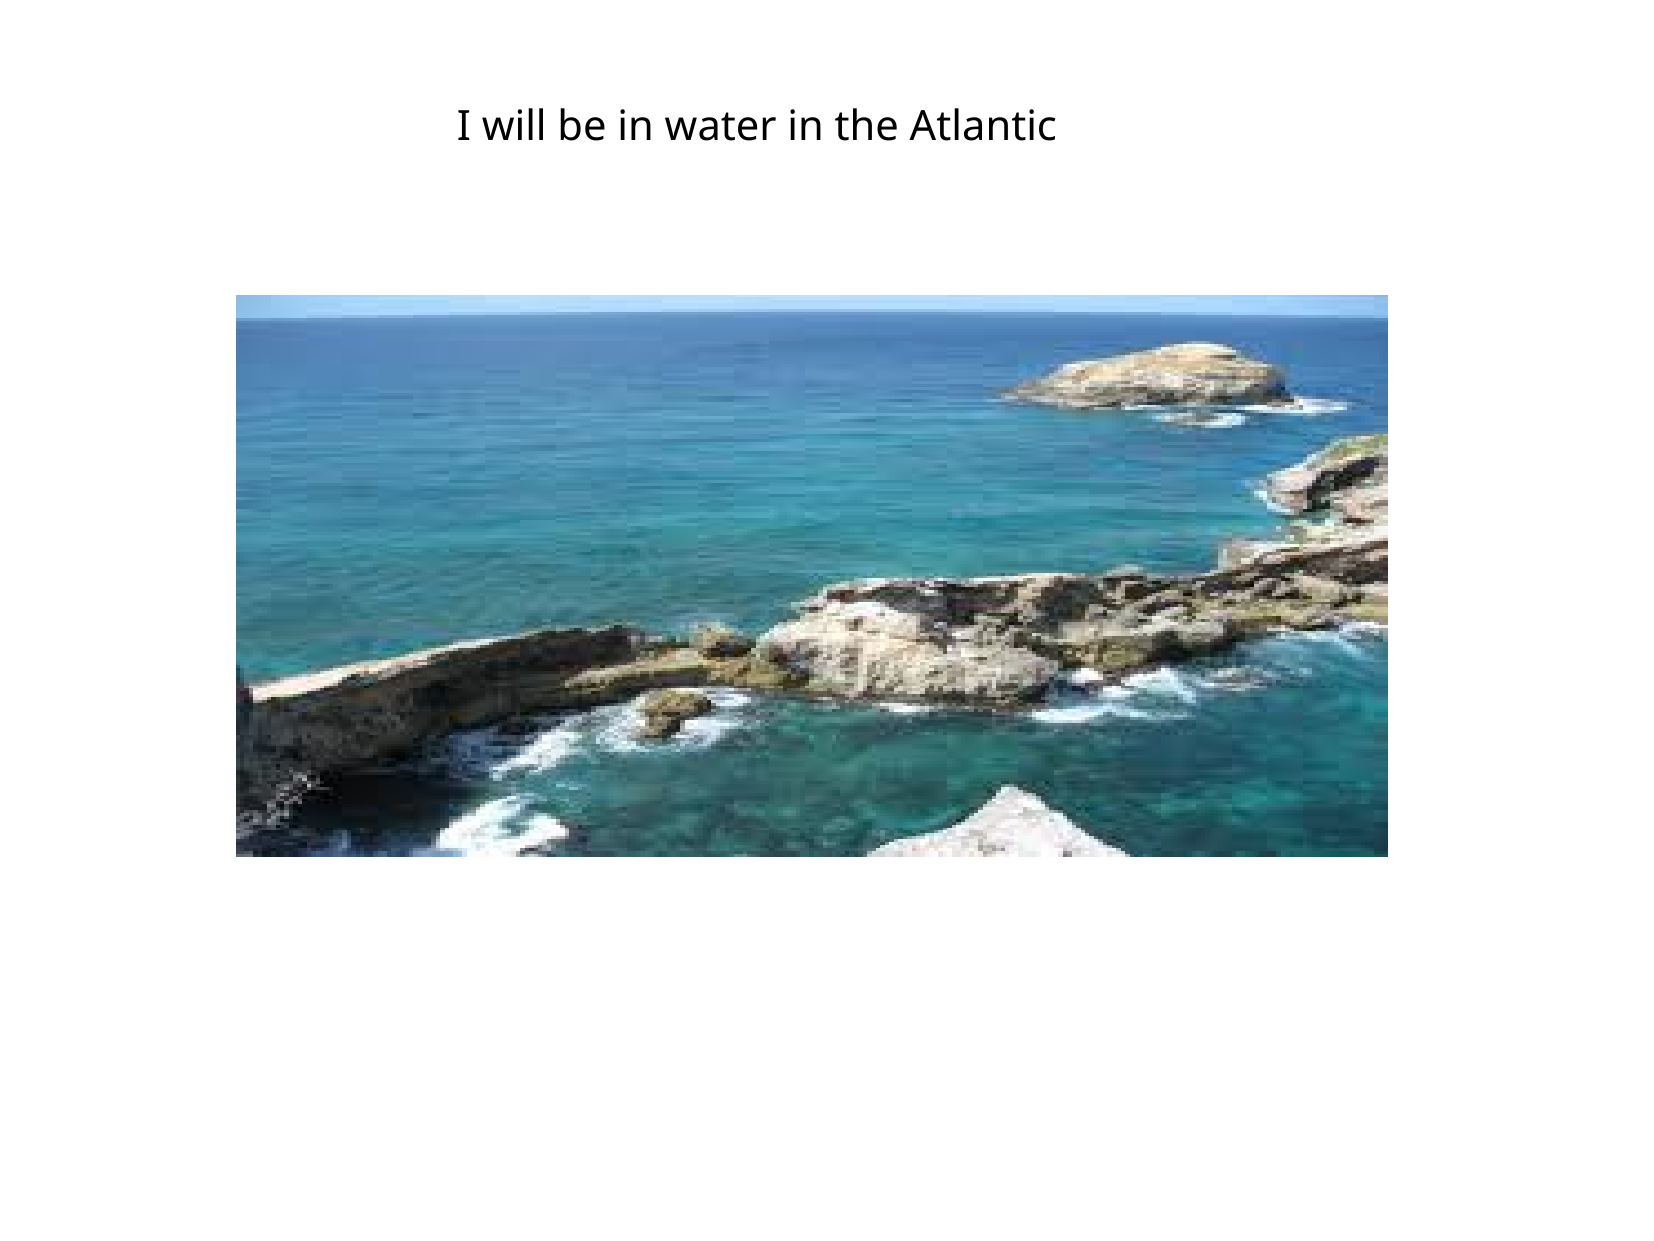

I will be in water in the Atlantic